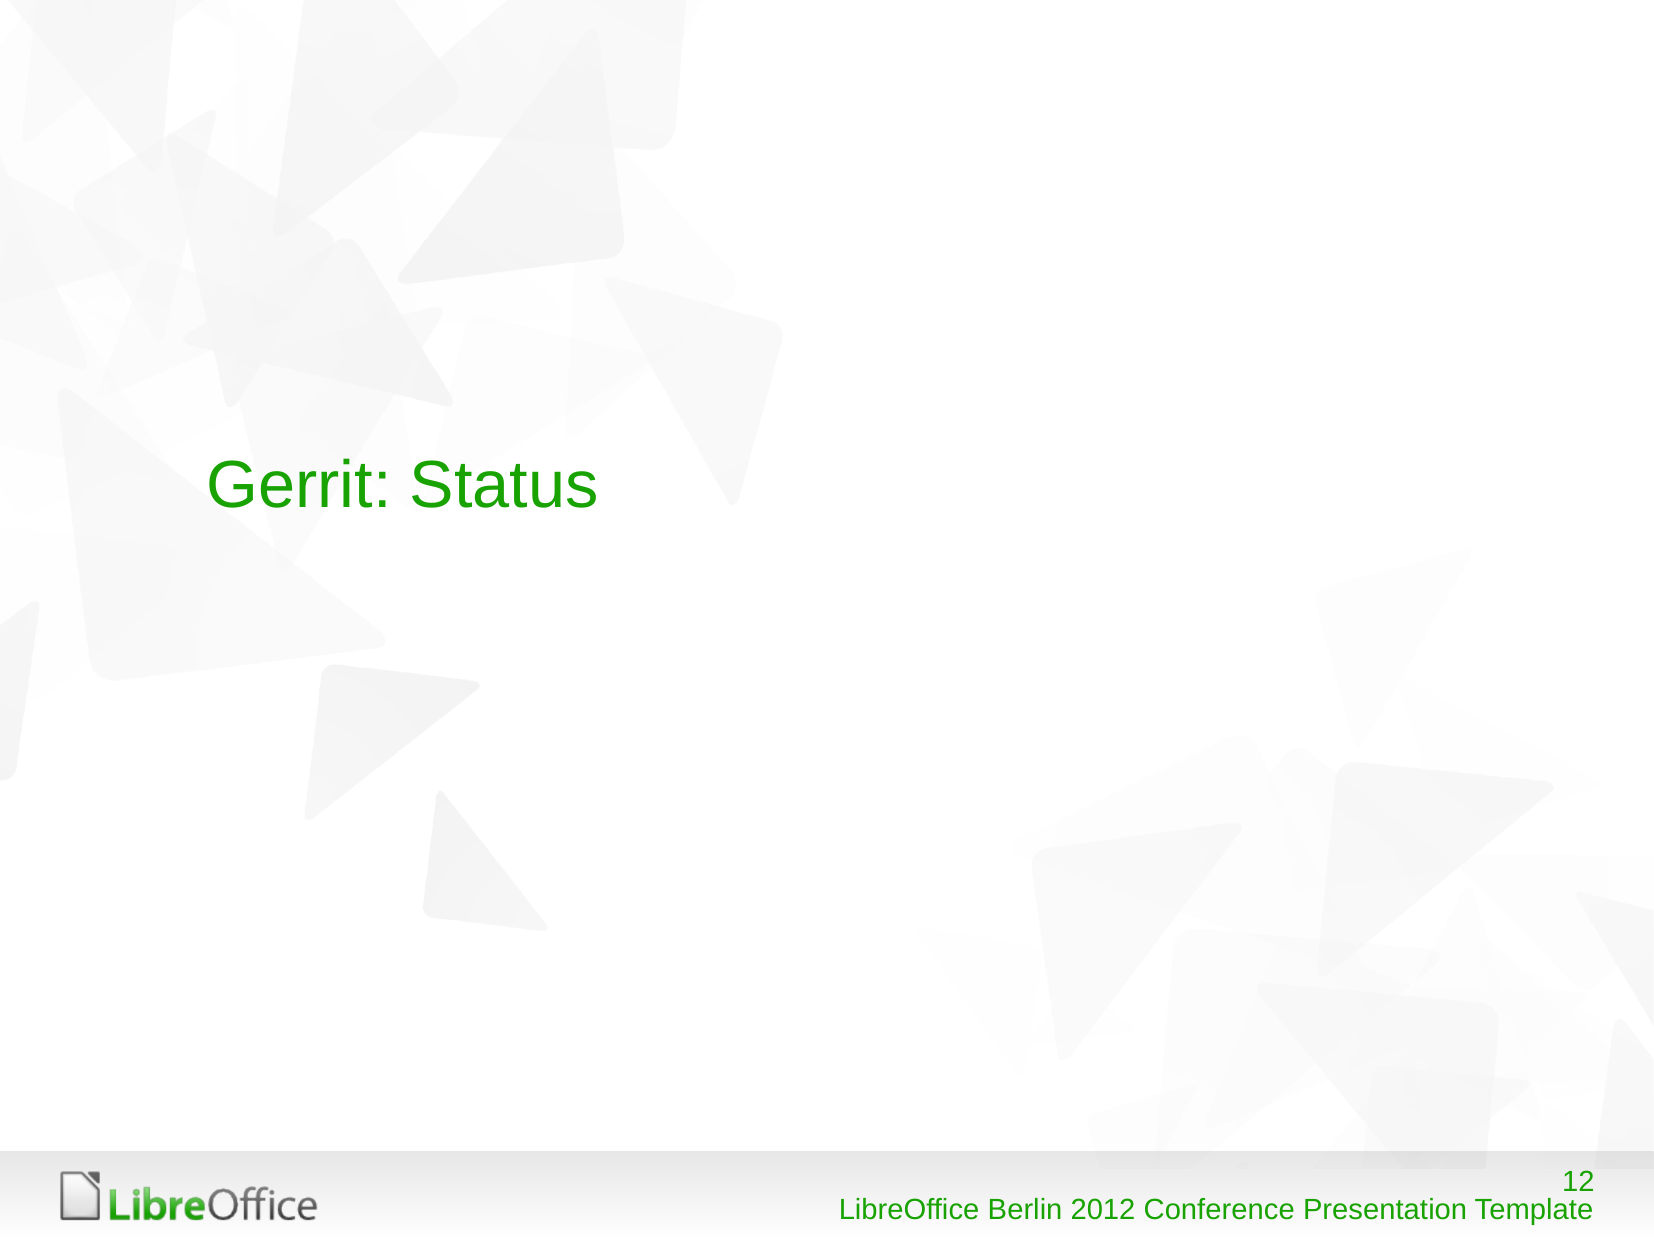

# Gerrit: Status
12
LibreOffice Berlin 2012 Conference Presentation Template